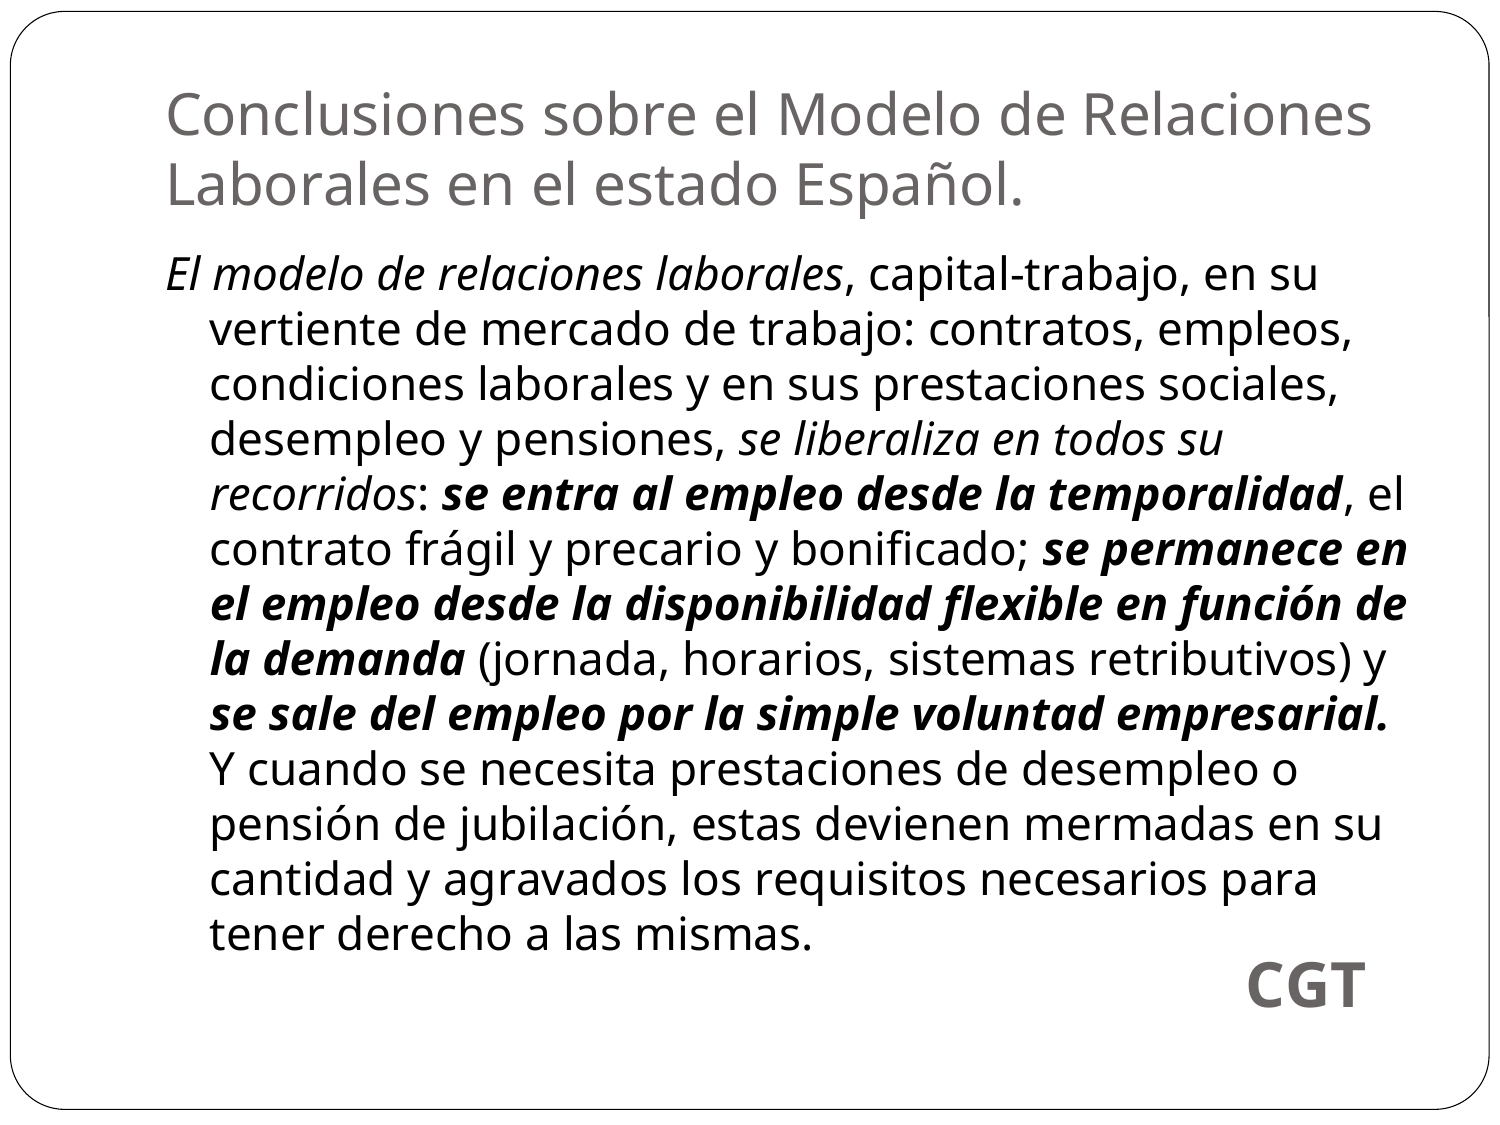

# Conclusiones sobre el Modelo de Relaciones Laborales en el estado Español.
El modelo de relaciones laborales, capital-trabajo, en su vertiente de mercado de trabajo: contratos, empleos, condiciones laborales y en sus prestaciones sociales, desempleo y pensiones, se liberaliza en todos su recorridos: se entra al empleo desde la temporalidad, el contrato frágil y precario y bonificado; se permanece en el empleo desde la disponibilidad flexible en función de la demanda (jornada, horarios, sistemas retributivos) y se sale del empleo por la simple voluntad empresarial. Y cuando se necesita prestaciones de desempleo o pensión de jubilación, estas devienen mermadas en su cantidad y agravados los requisitos necesarios para tener derecho a las mismas.
CGT